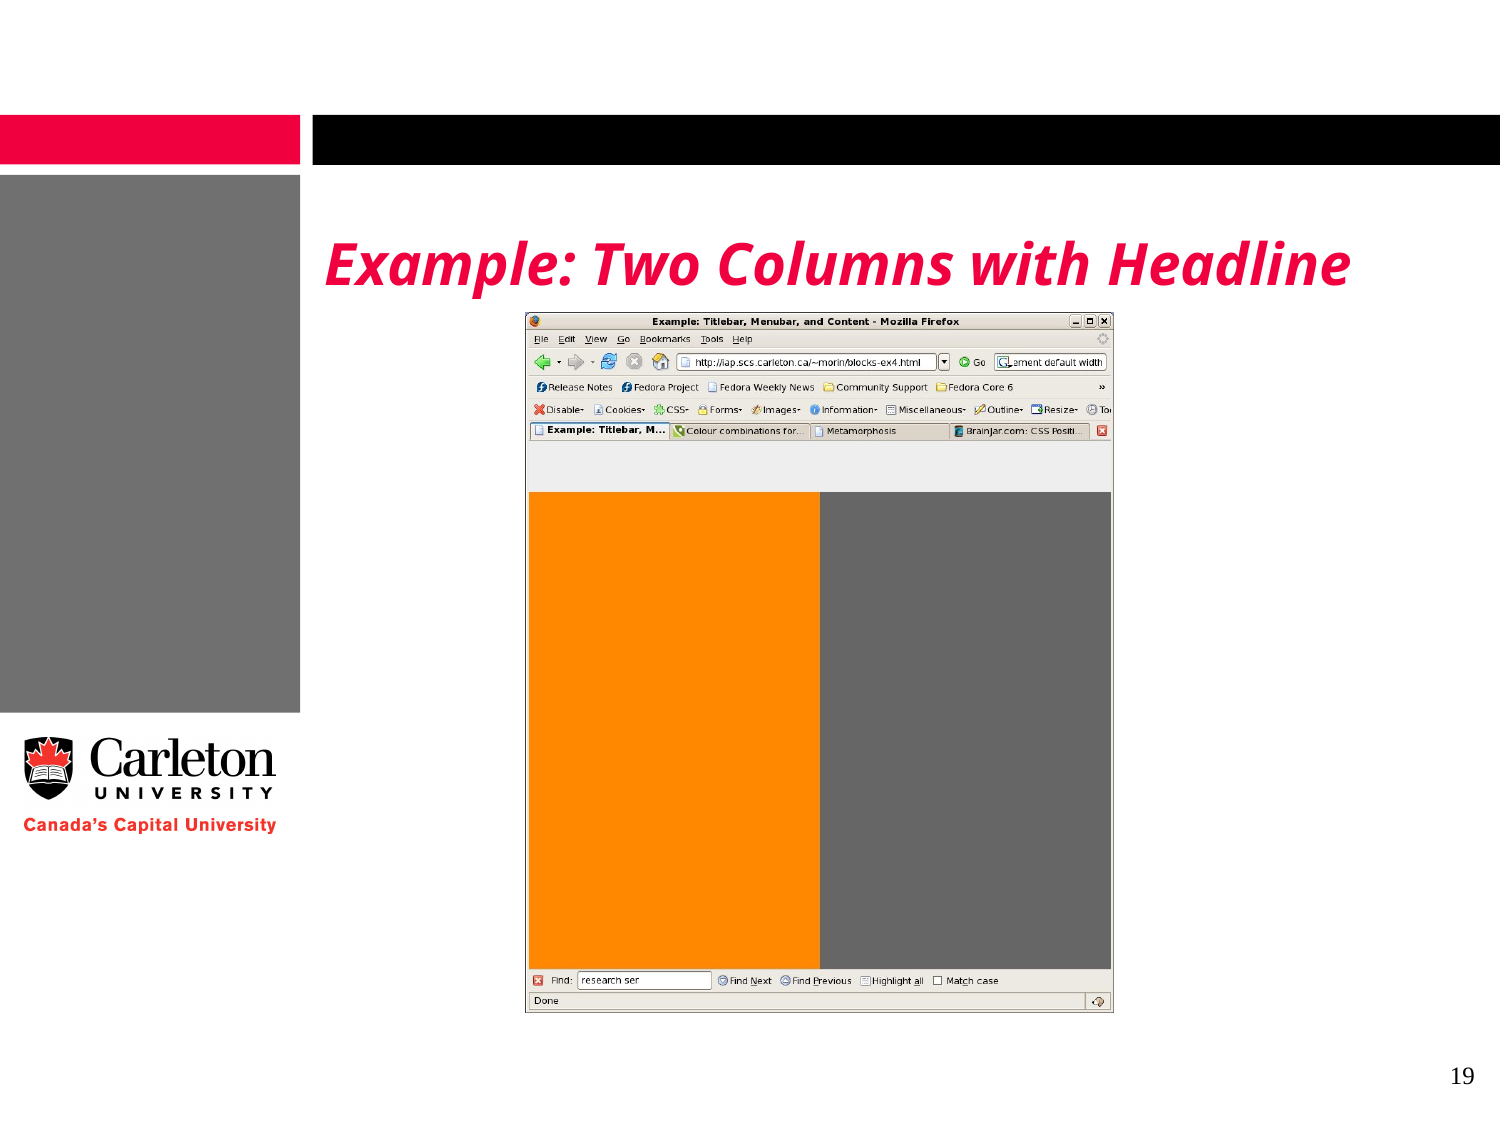

# Example: Two Columns with Headline
19